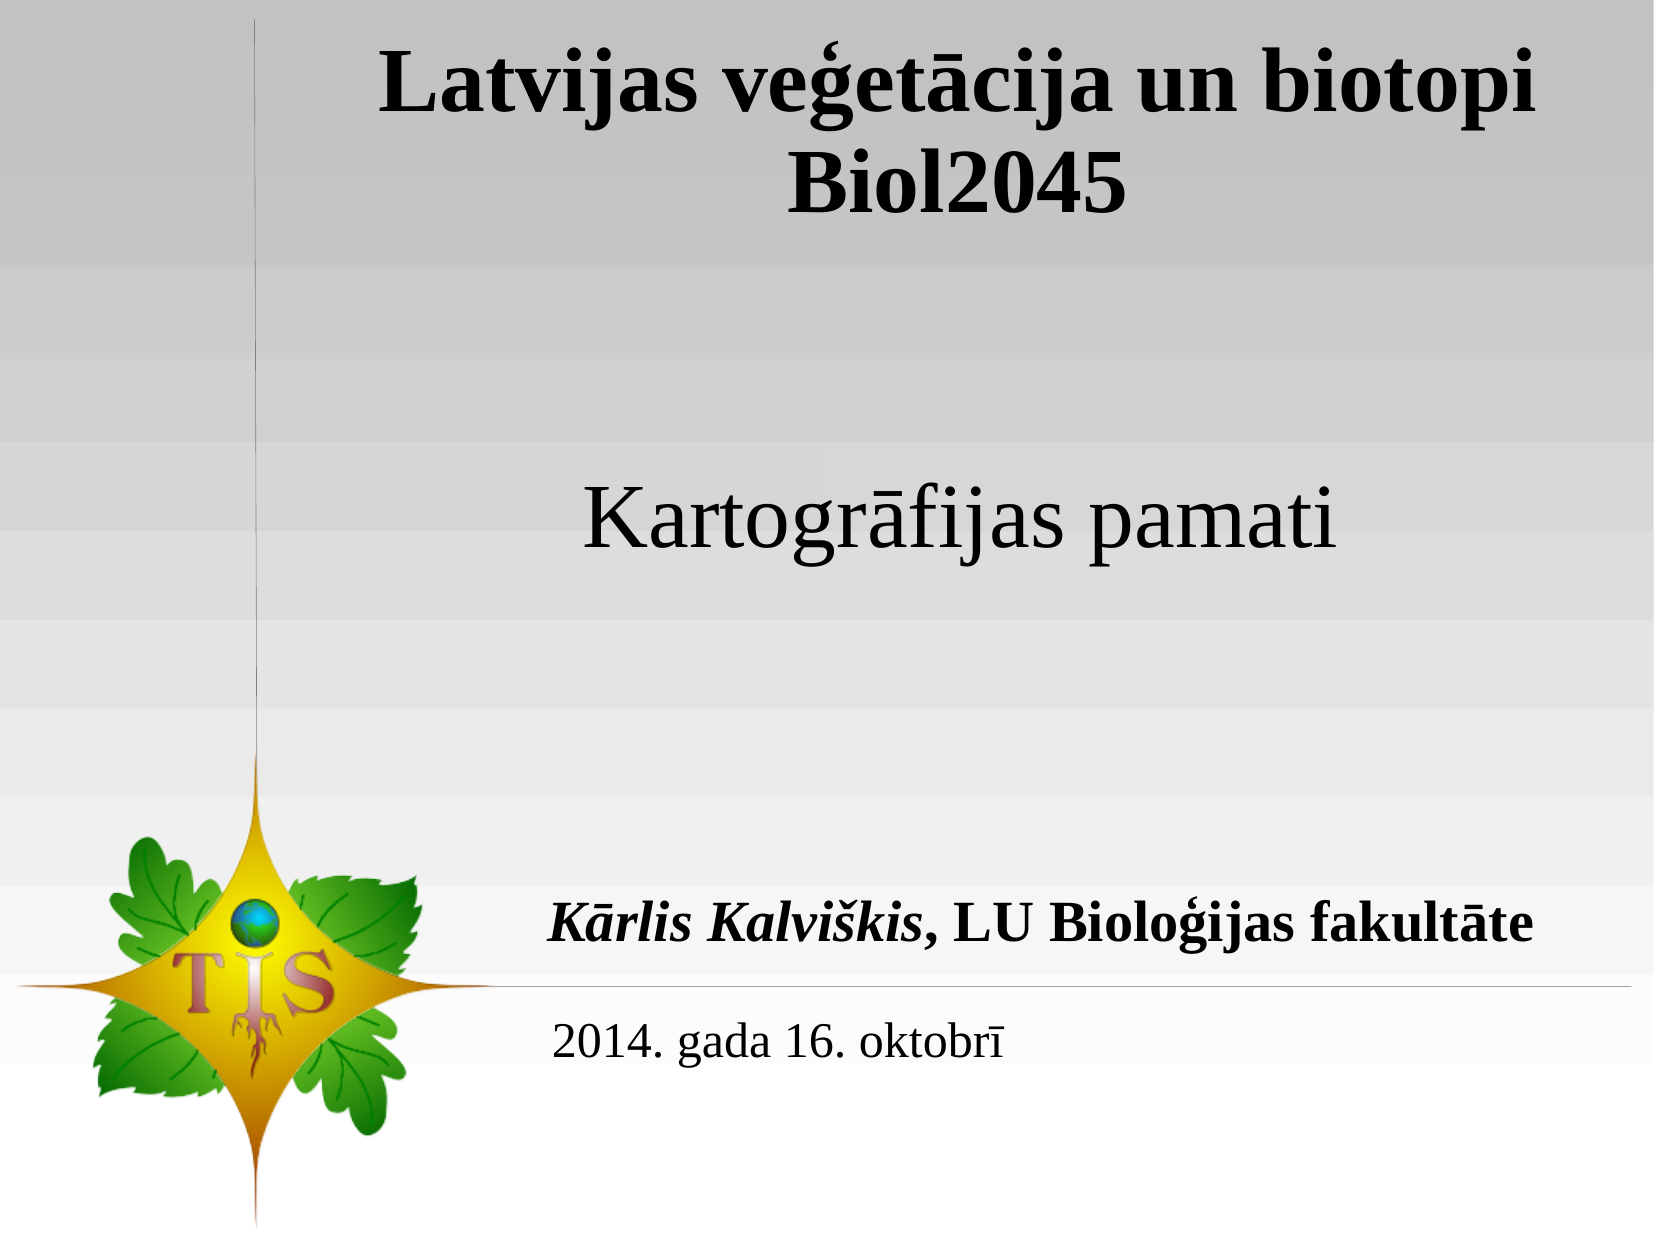

# Kartogrāfijas pamati
2014. gada 16. oktobrī